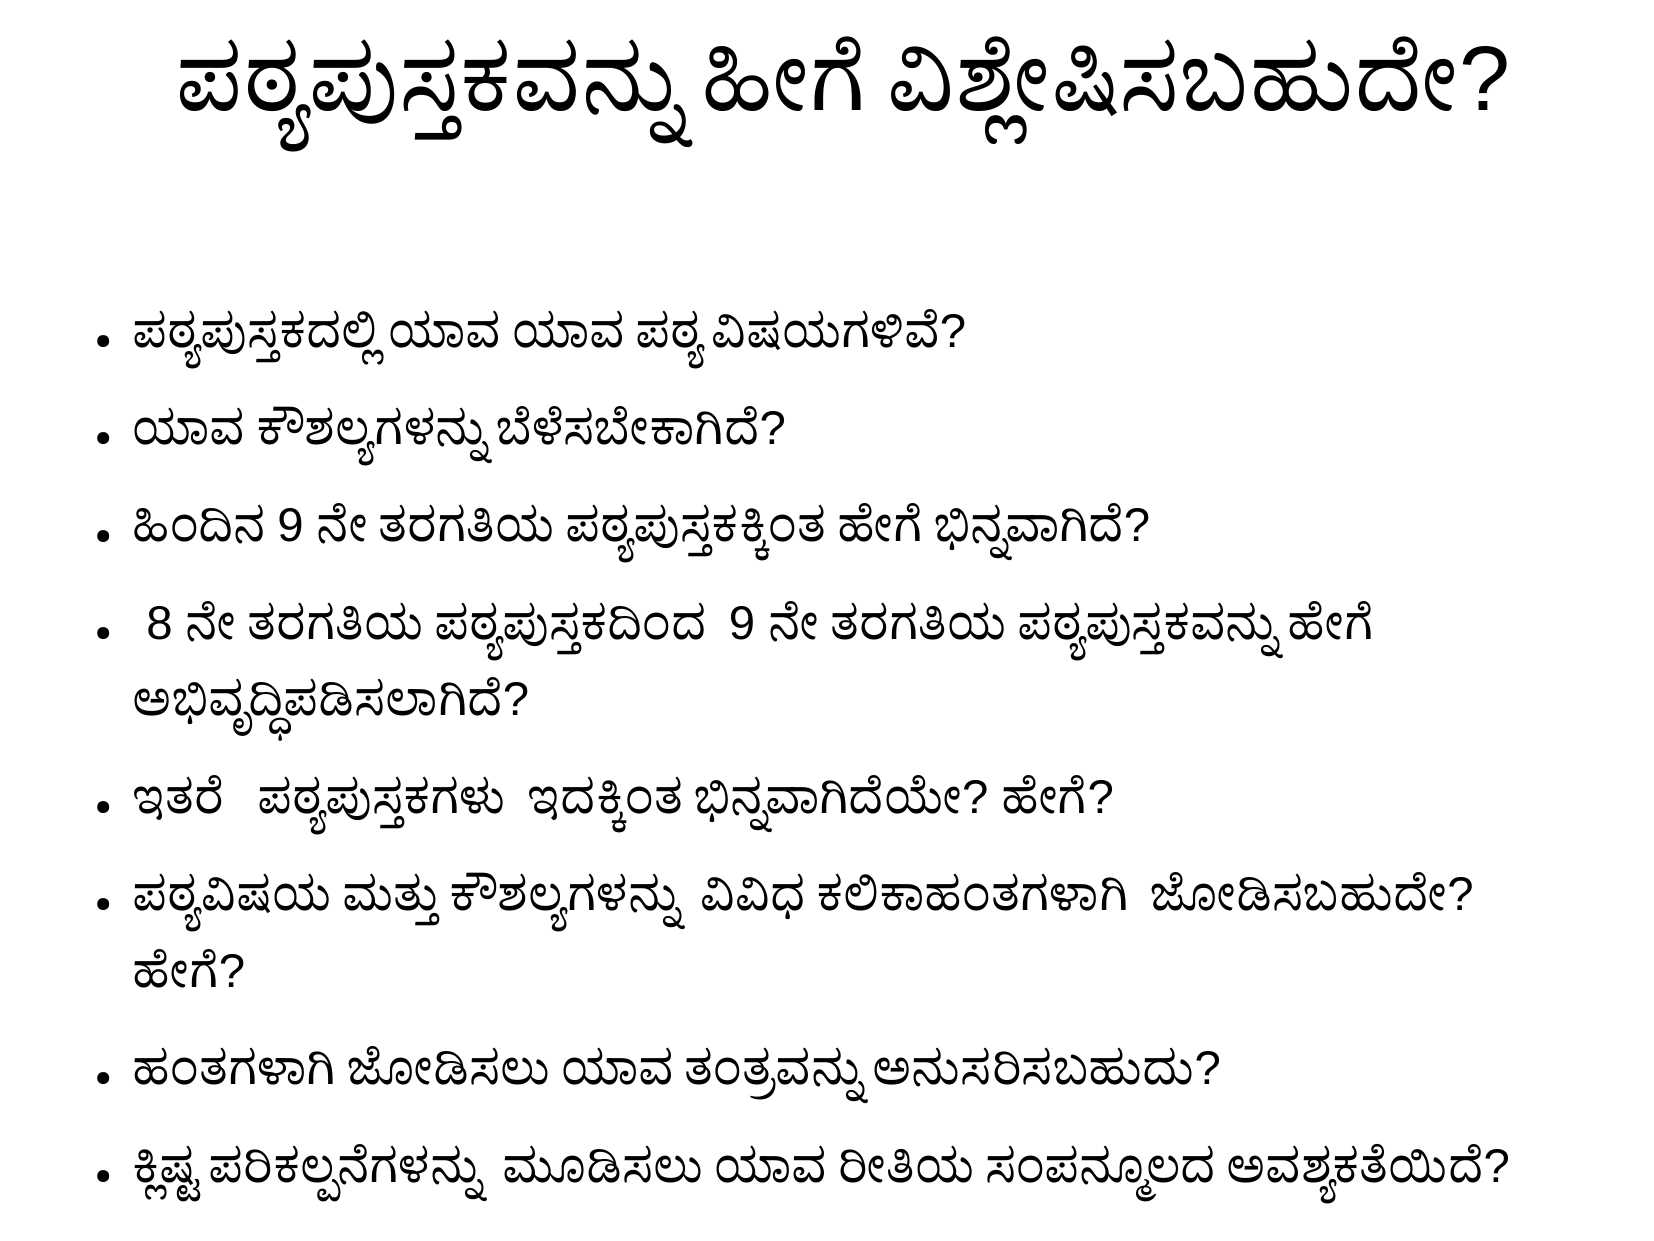

# ಪಠ್ಯಪುಸ್ತಕವನ್ನು ಹೀಗೆ ವಿಶ್ಲೇಷಿಸಬಹುದೇ?
ಪಠ್ಯಪುಸ್ತಕದಲ್ಲಿ ಯಾವ ಯಾವ ಪಠ್ಯ ವಿಷಯಗಳಿವೆ?
ಯಾವ ಕೌಶಲ್ಯಗಳನ್ನು ಬೆಳೆಸಬೇಕಾಗಿದೆ?
ಹಿಂದಿನ 9 ನೇ ತರಗತಿಯ ಪಠ್ಯಪುಸ್ತಕಕ್ಕಿಂತ ಹೇಗೆ ಭಿನ್ನವಾಗಿದೆ?
 8 ನೇ ತರಗತಿಯ ಪಠ್ಯಪುಸ್ತಕದಿಂದ 9 ನೇ ತರಗತಿಯ ಪಠ್ಯಪುಸ್ತಕವನ್ನು ಹೇಗೆ ಅಭಿವೃದ್ಧಿಪಡಿಸಲಾಗಿದೆ?
ಇತರೆ ಪಠ್ಯಪುಸ್ತಕಗಳು ಇದಕ್ಕಿಂತ ಭಿನ್ನವಾಗಿದೆಯೇ? ಹೇಗೆ?
ಪಠ್ಯವಿಷಯ ಮತ್ತು ಕೌಶಲ್ಯಗಳನ್ನು ವಿವಿಧ ಕಲಿಕಾಹಂತಗಳಾಗಿ ಜೋಡಿಸಬಹುದೇ?ಹೇಗೆ?
ಹಂತಗಳಾಗಿ ಜೋಡಿಸಲು ಯಾವ ತಂತ್ರವನ್ನು ಅನುಸರಿಸಬಹುದು?
ಕ್ಲಿಷ್ಟ ಪರಿಕಲ್ಪನೆಗಳನ್ನು ಮೂಡಿಸಲು ಯಾವ ರೀತಿಯ ಸಂಪನ್ಮೂಲದ ಅವಶ್ಯಕತೆಯಿದೆ?